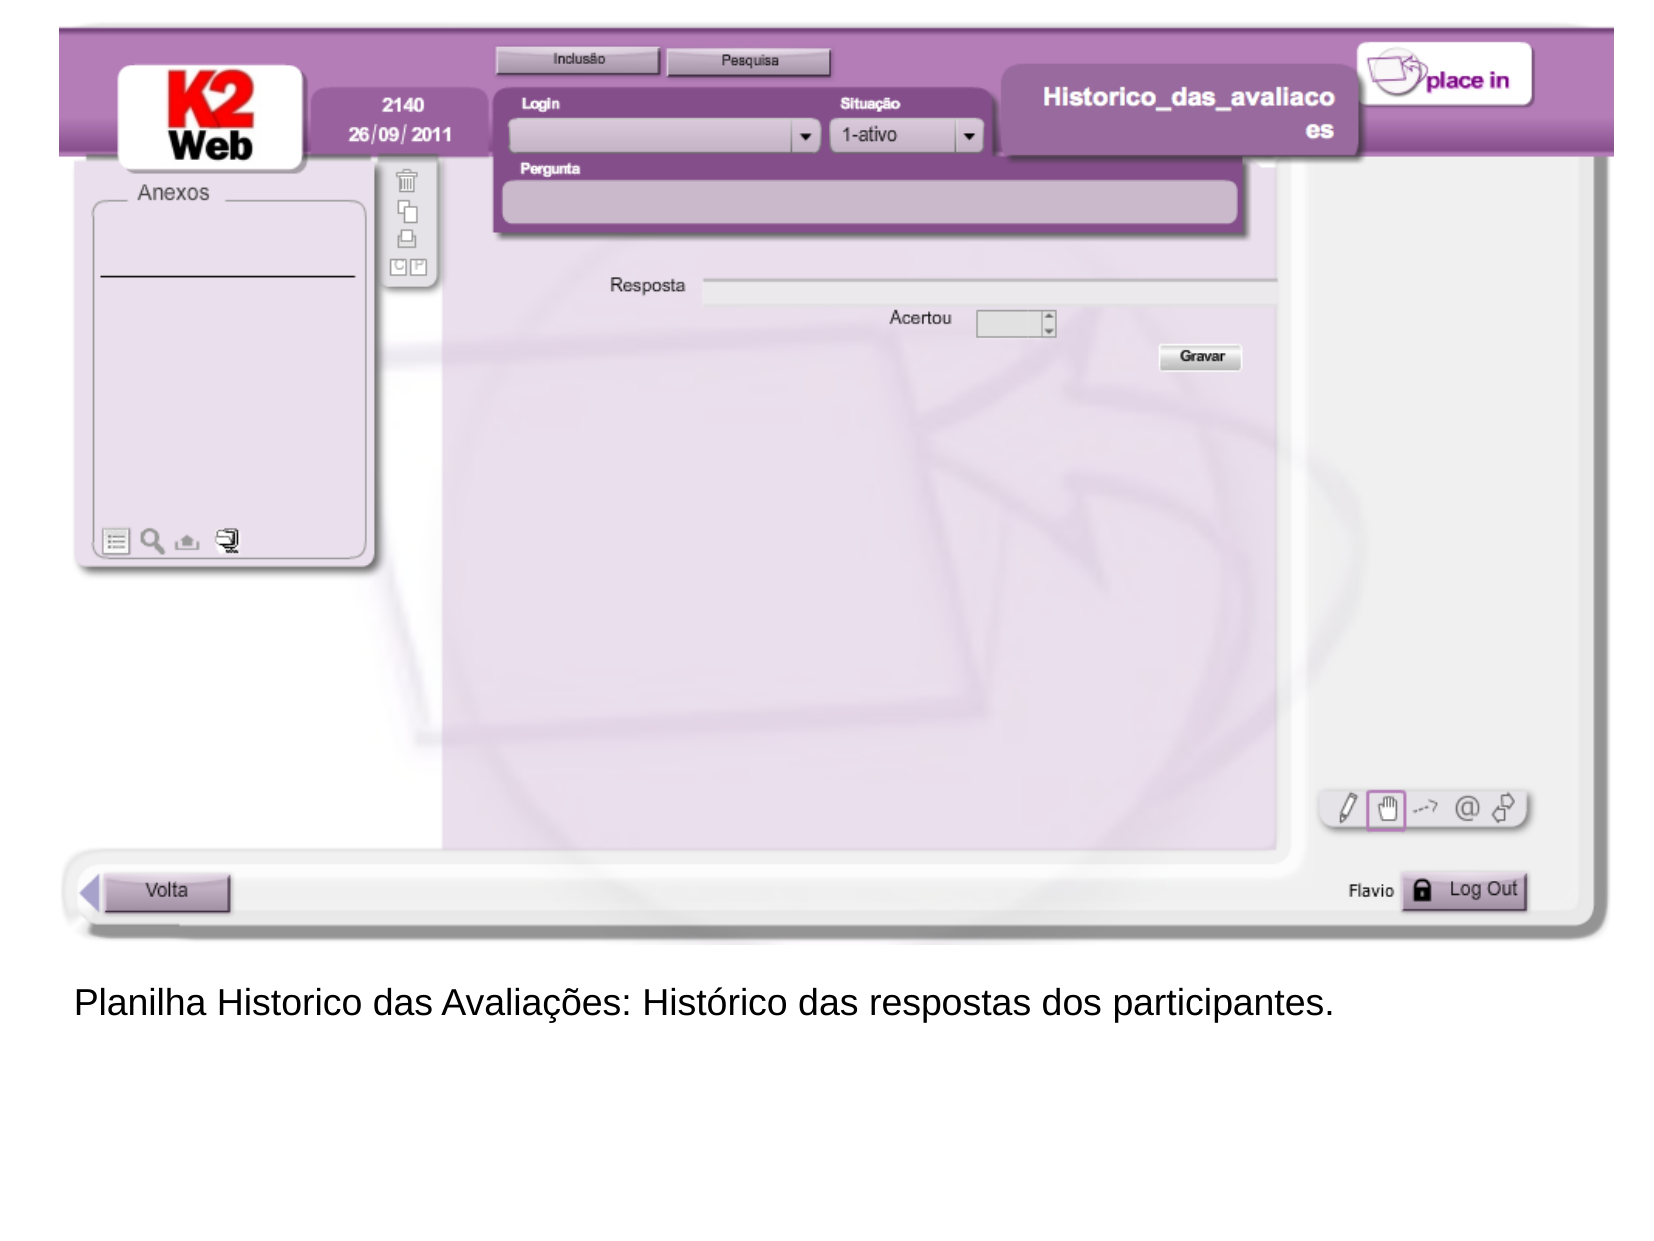

Planilha Historico das Avaliações: Histórico das respostas dos participantes.